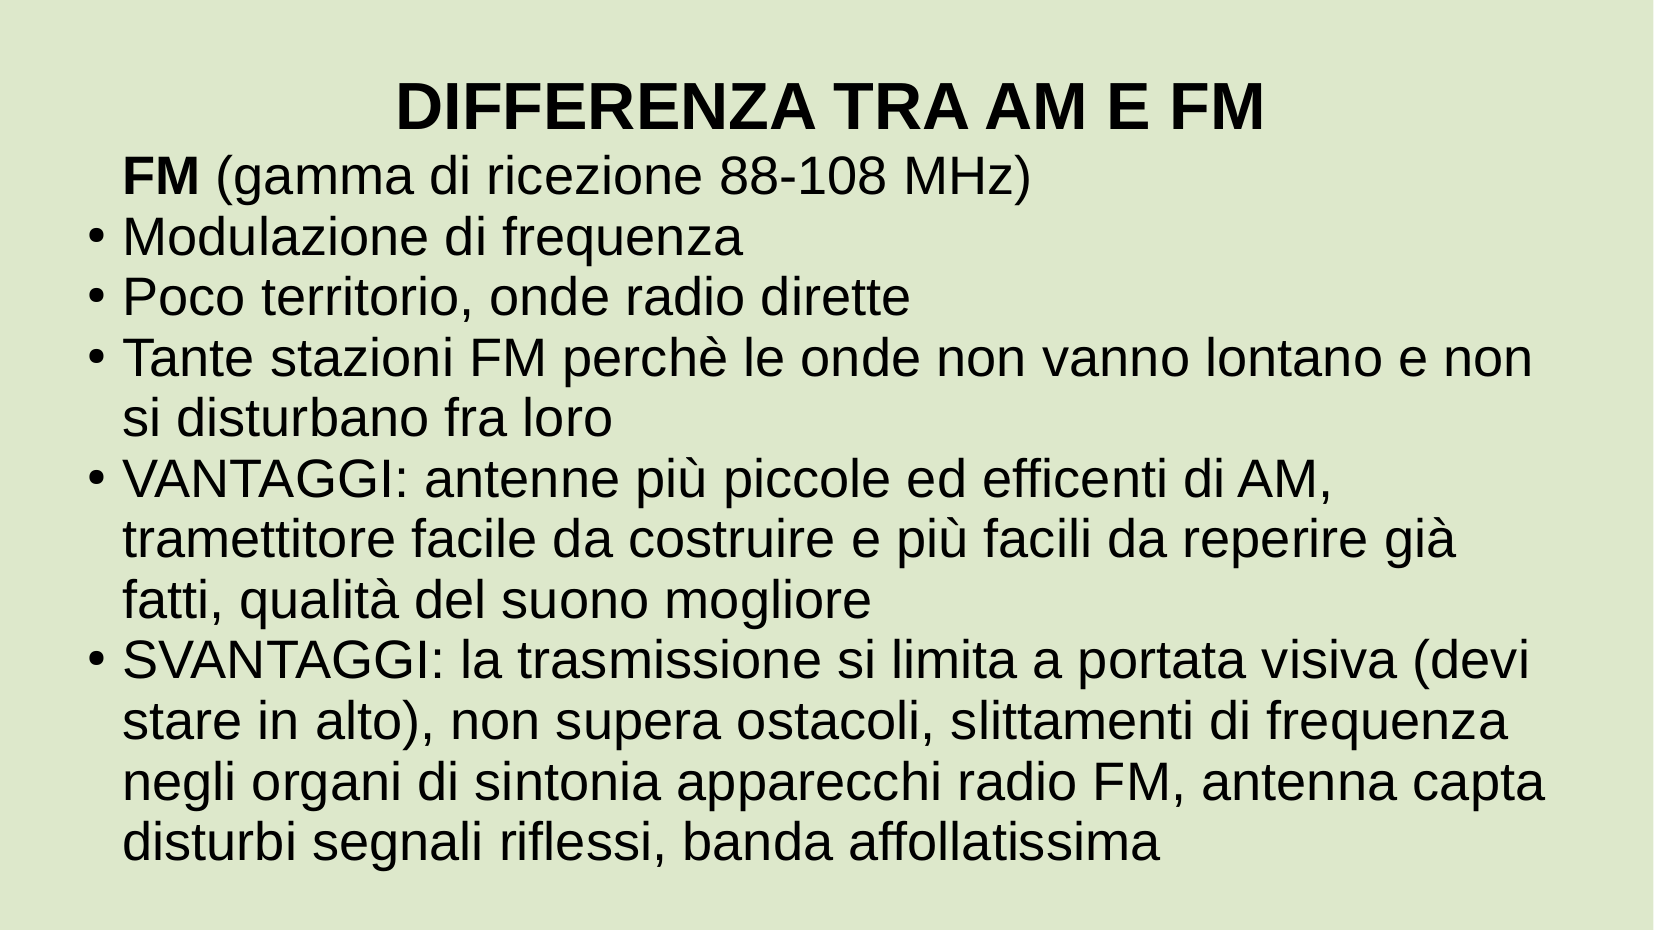

# DIFFERENZA TRA AM E FM
FM (gamma di ricezione 88-108 MHz)
Modulazione di frequenza
Poco territorio, onde radio dirette
Tante stazioni FM perchè le onde non vanno lontano e non si disturbano fra loro
VANTAGGI: antenne più piccole ed efficenti di AM, tramettitore facile da costruire e più facili da reperire già fatti, qualità del suono mogliore
SVANTAGGI: la trasmissione si limita a portata visiva (devi stare in alto), non supera ostacoli, slittamenti di frequenza negli organi di sintonia apparecchi radio FM, antenna capta disturbi segnali riflessi, banda affollatissima